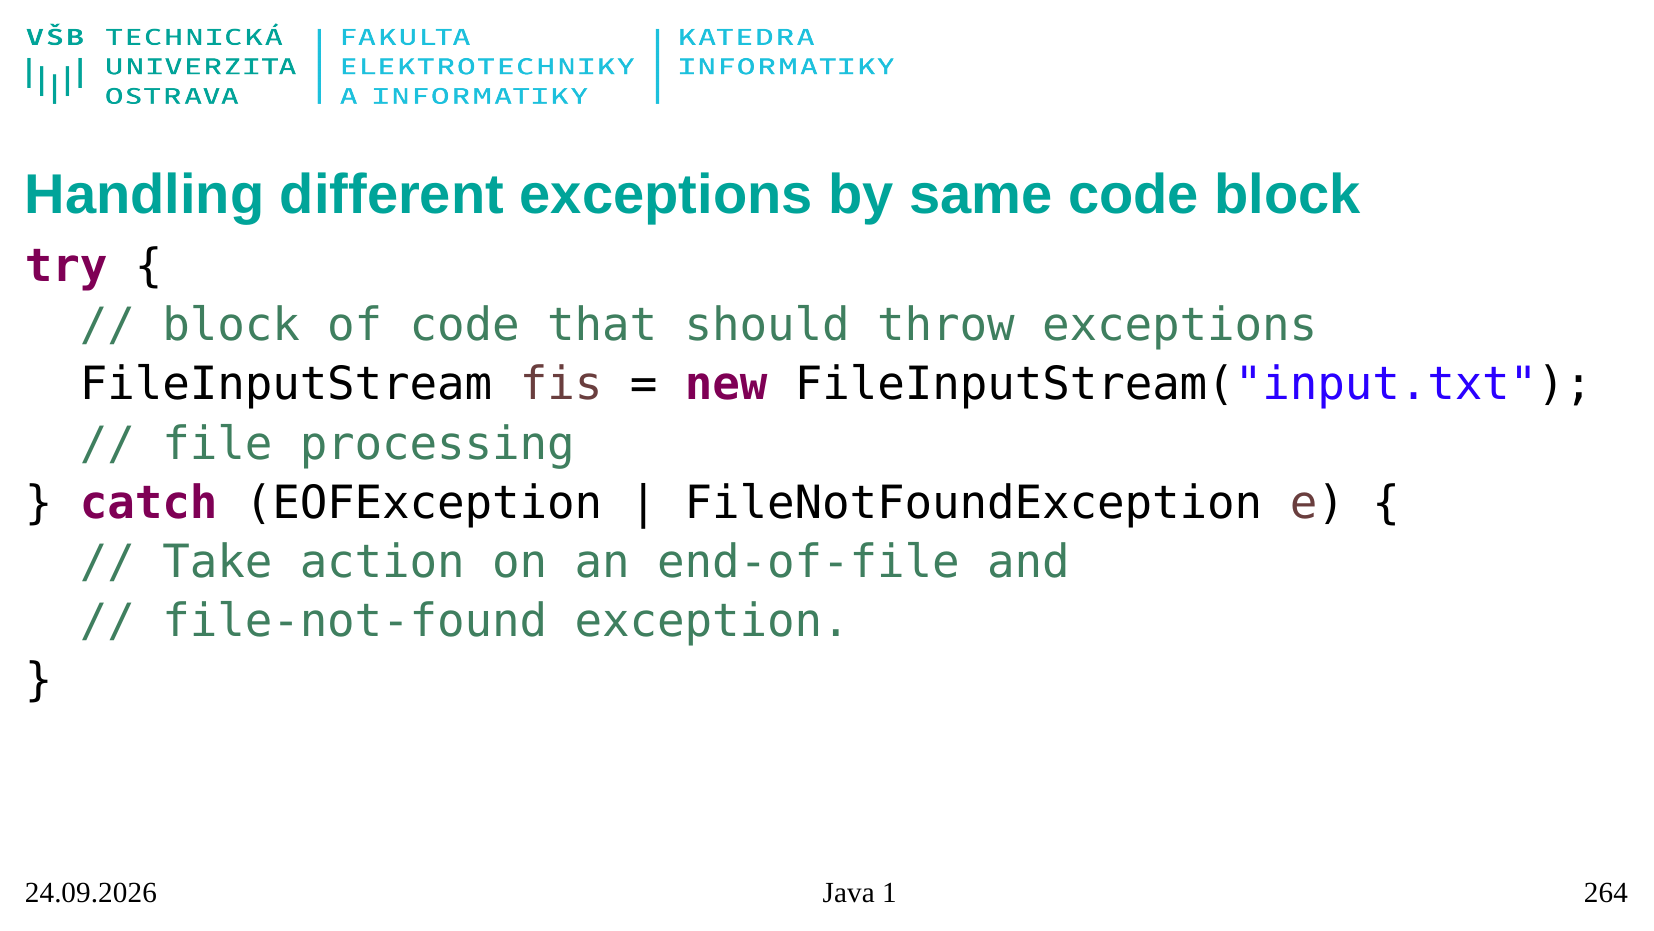

# Handling different exceptions by same code block
try {
 // block of code that should throw exceptions
 FileInputStream fis = new FileInputStream("input.txt");
 // file processing
} catch (EOFException | FileNotFoundException e) {
 // Take action on an end-of-file and
 // file-not-found exception.
}
Java 1
264